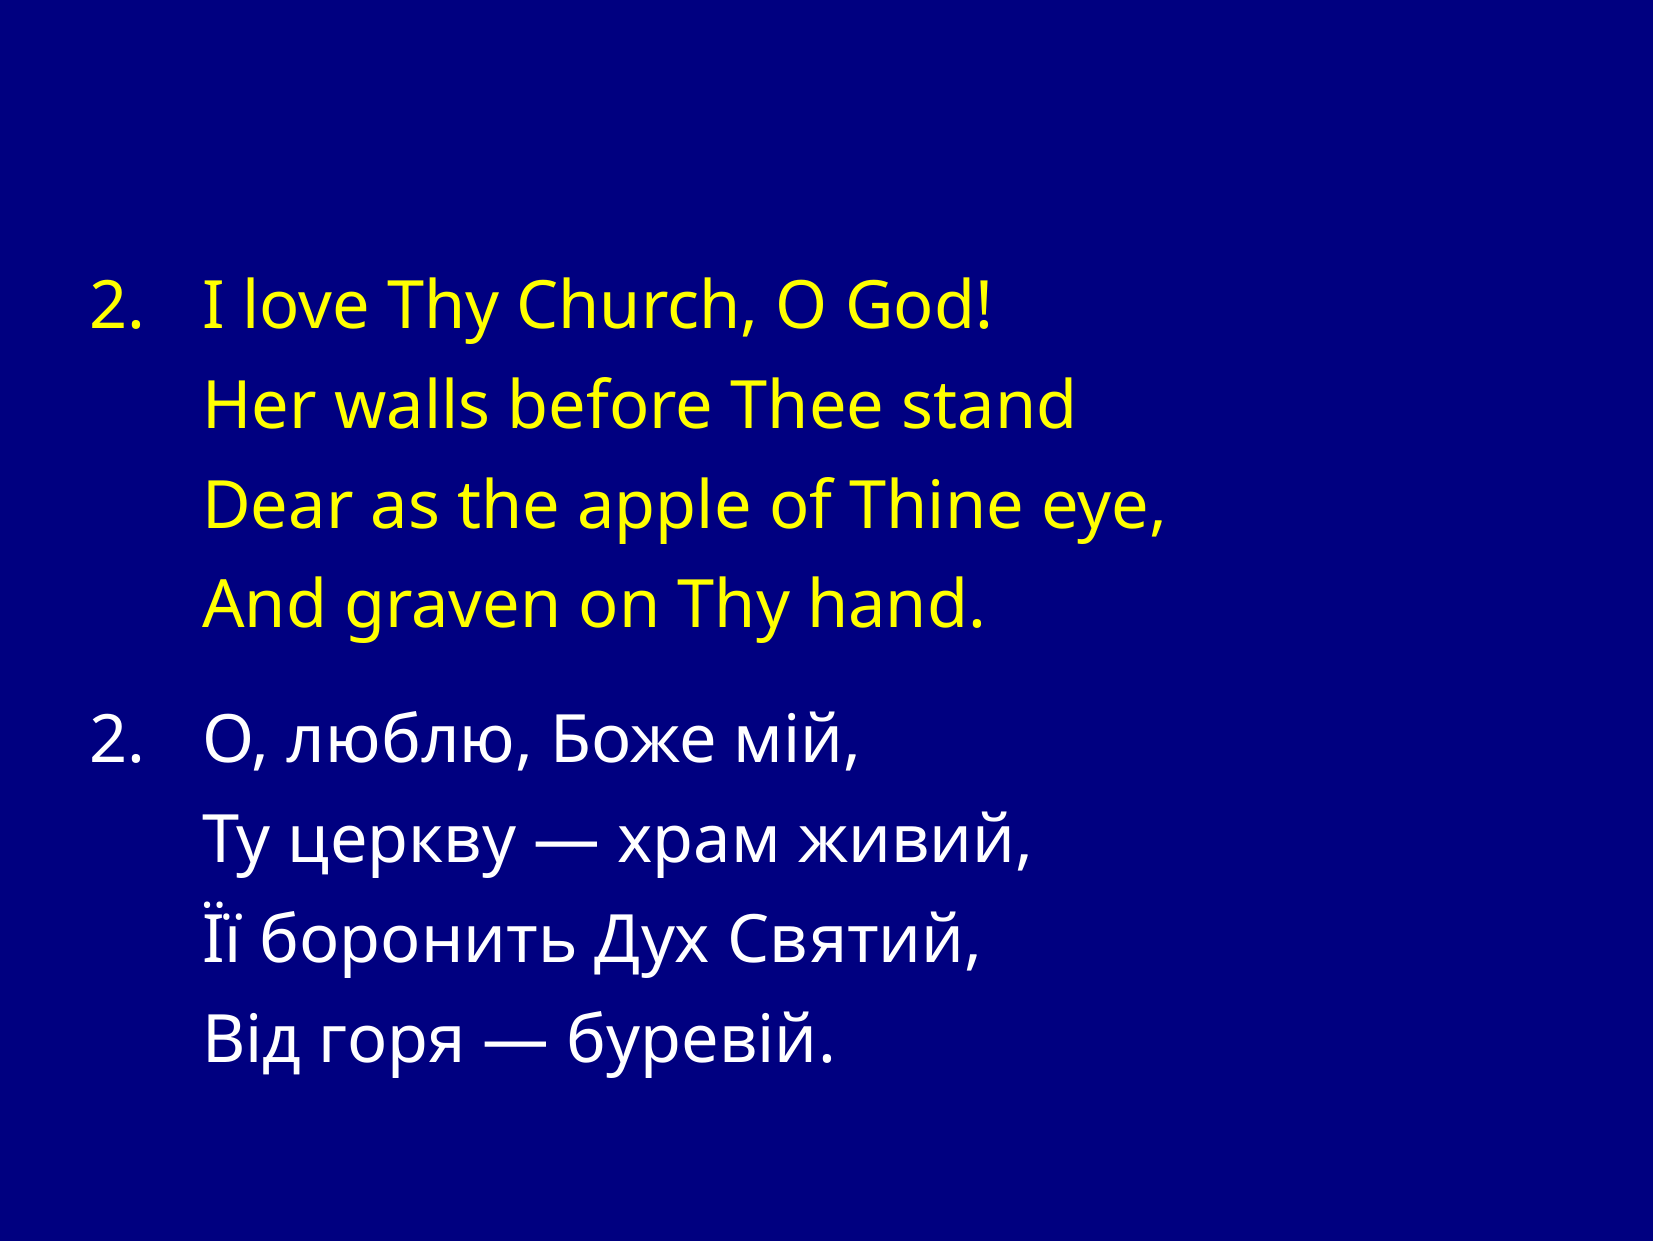

2.	I love Thy Church, O God!
	Her walls before Thee stand
	Dear as the apple of Thine eye,
	And graven on Thy hand.
2.	О, люблю, Боже мій,
	Ту церкву ― храм живий,
	Її боронить Дух Святий,
	Від горя ― буревій.